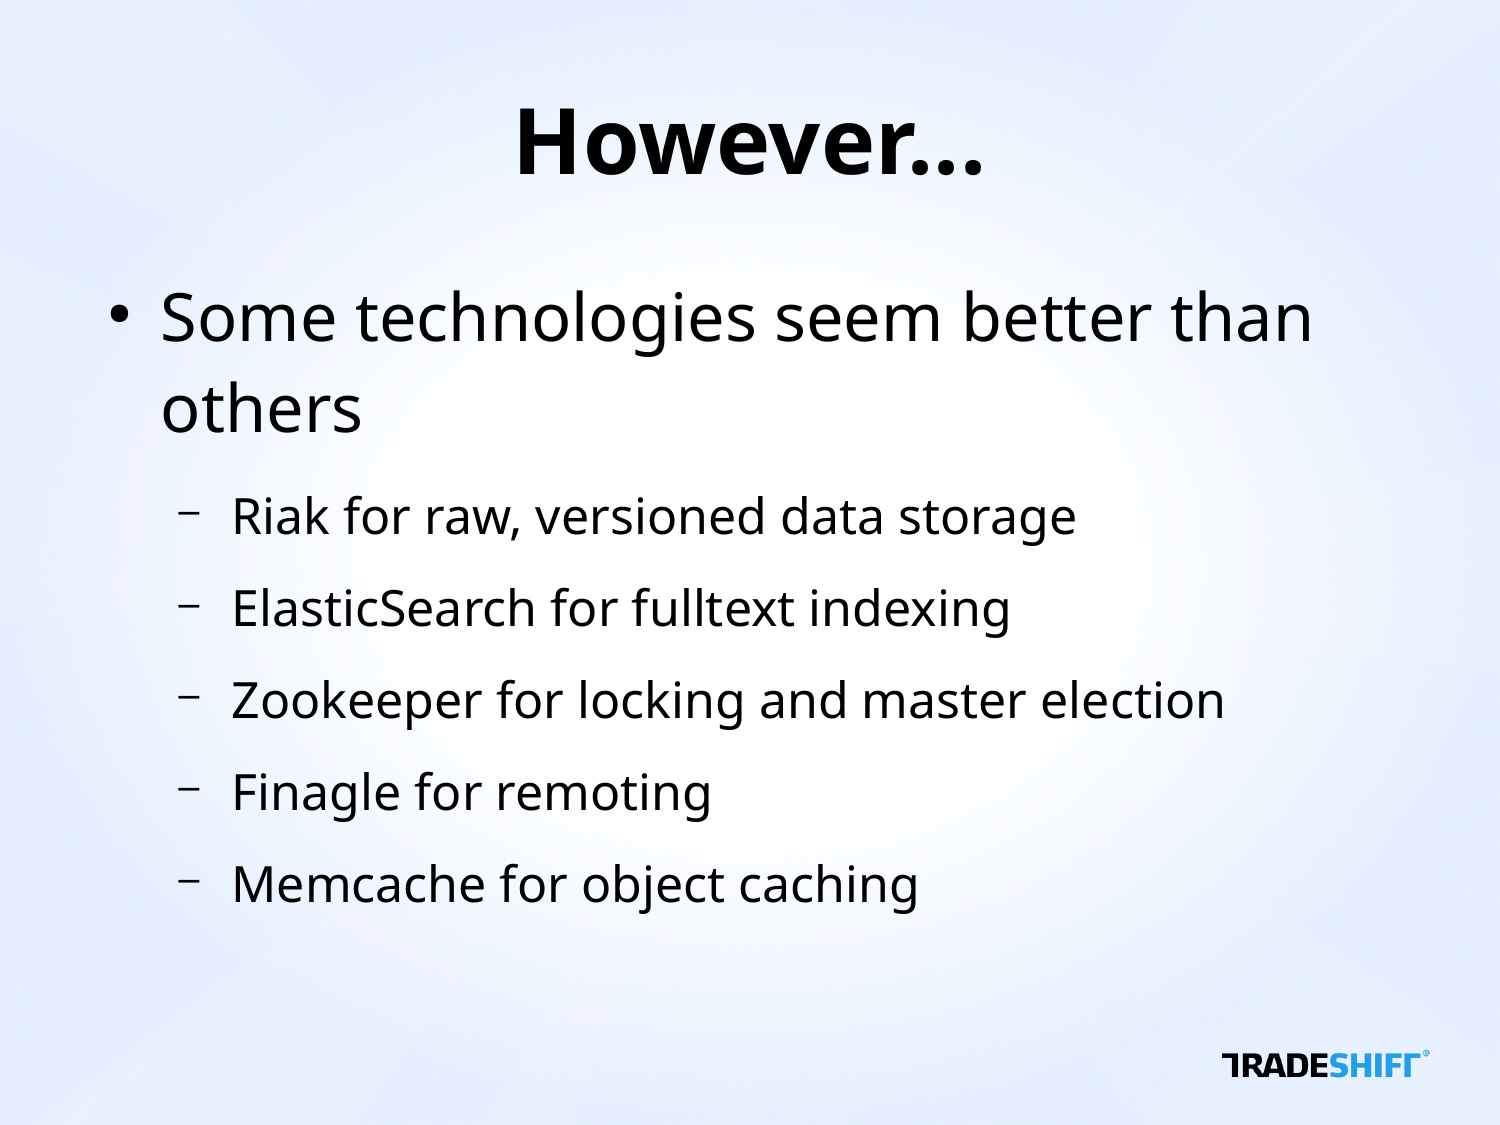

# However...
Some technologies seem better than others
Riak for raw, versioned data storage
ElasticSearch for fulltext indexing
Zookeeper for locking and master election
Finagle for remoting
Memcache for object caching